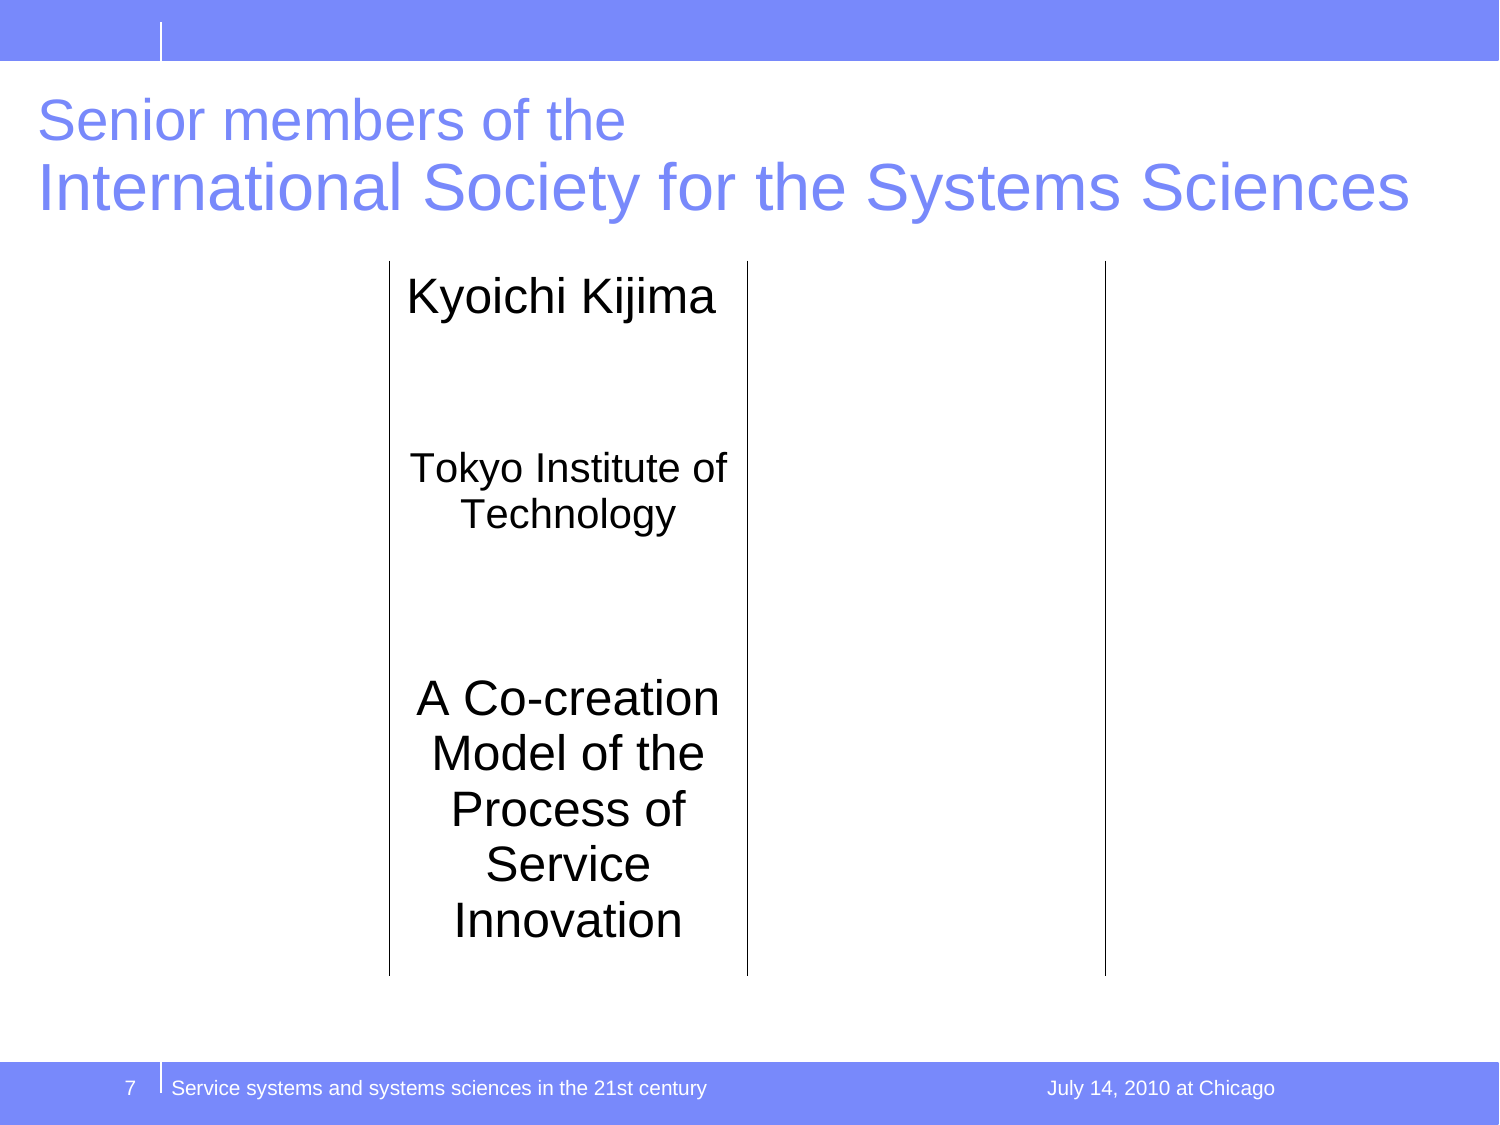

# Senior members of the International Society for the Systems Sciences
| | Kyoichi Kijima | | |
| --- | --- | --- | --- |
| | Tokyo Institute of Technology | | |
| | A Co-creation Model of the Process of Service Innovation | | |
7
Service systems and systems sciences in the 21st century
July 14, 2010 at Chicago